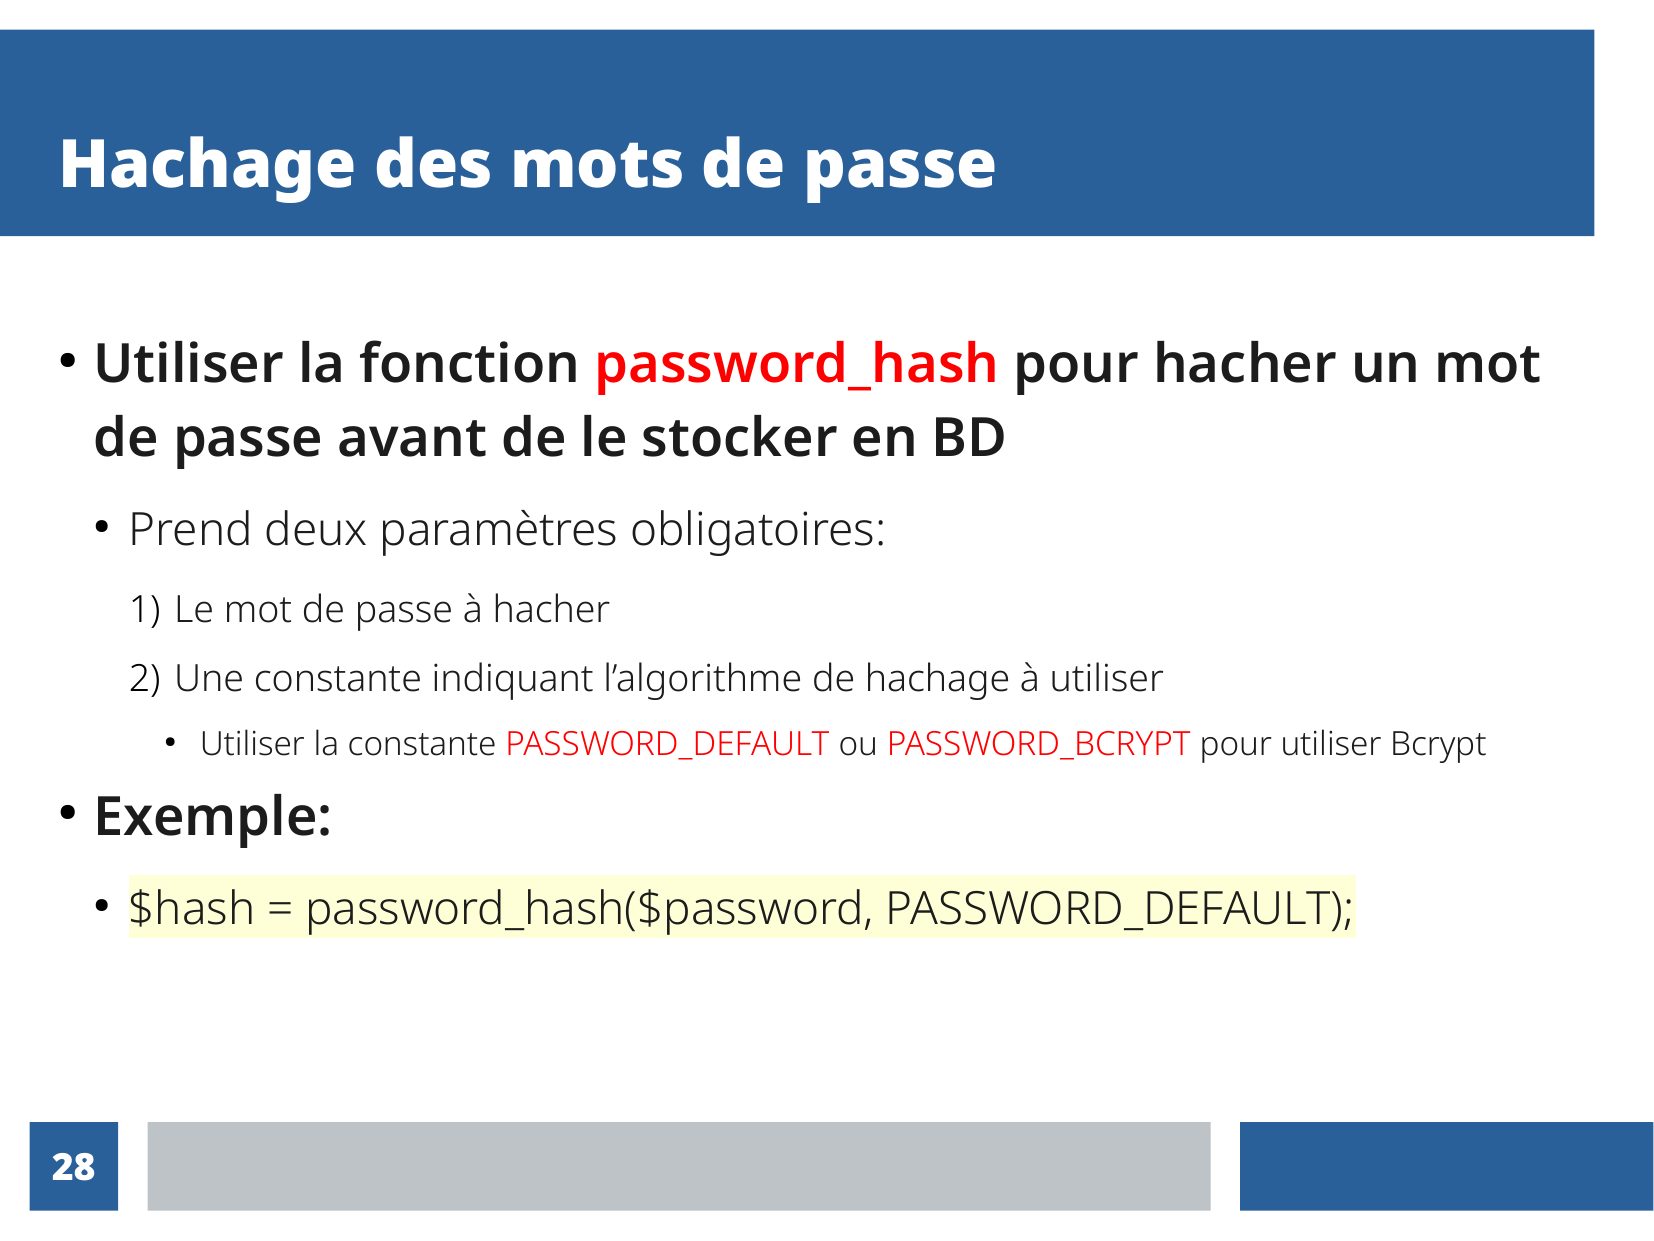

# Hachage des mots de passe
Utiliser la fonction password_hash pour hacher un mot de passe avant de le stocker en BD
Prend deux paramètres obligatoires:
 Le mot de passe à hacher
 Une constante indiquant l’algorithme de hachage à utiliser
Utiliser la constante PASSWORD_DEFAULT ou PASSWORD_BCRYPT pour utiliser Bcrypt
Exemple:
$hash = password_hash($password, PASSWORD_DEFAULT);
28